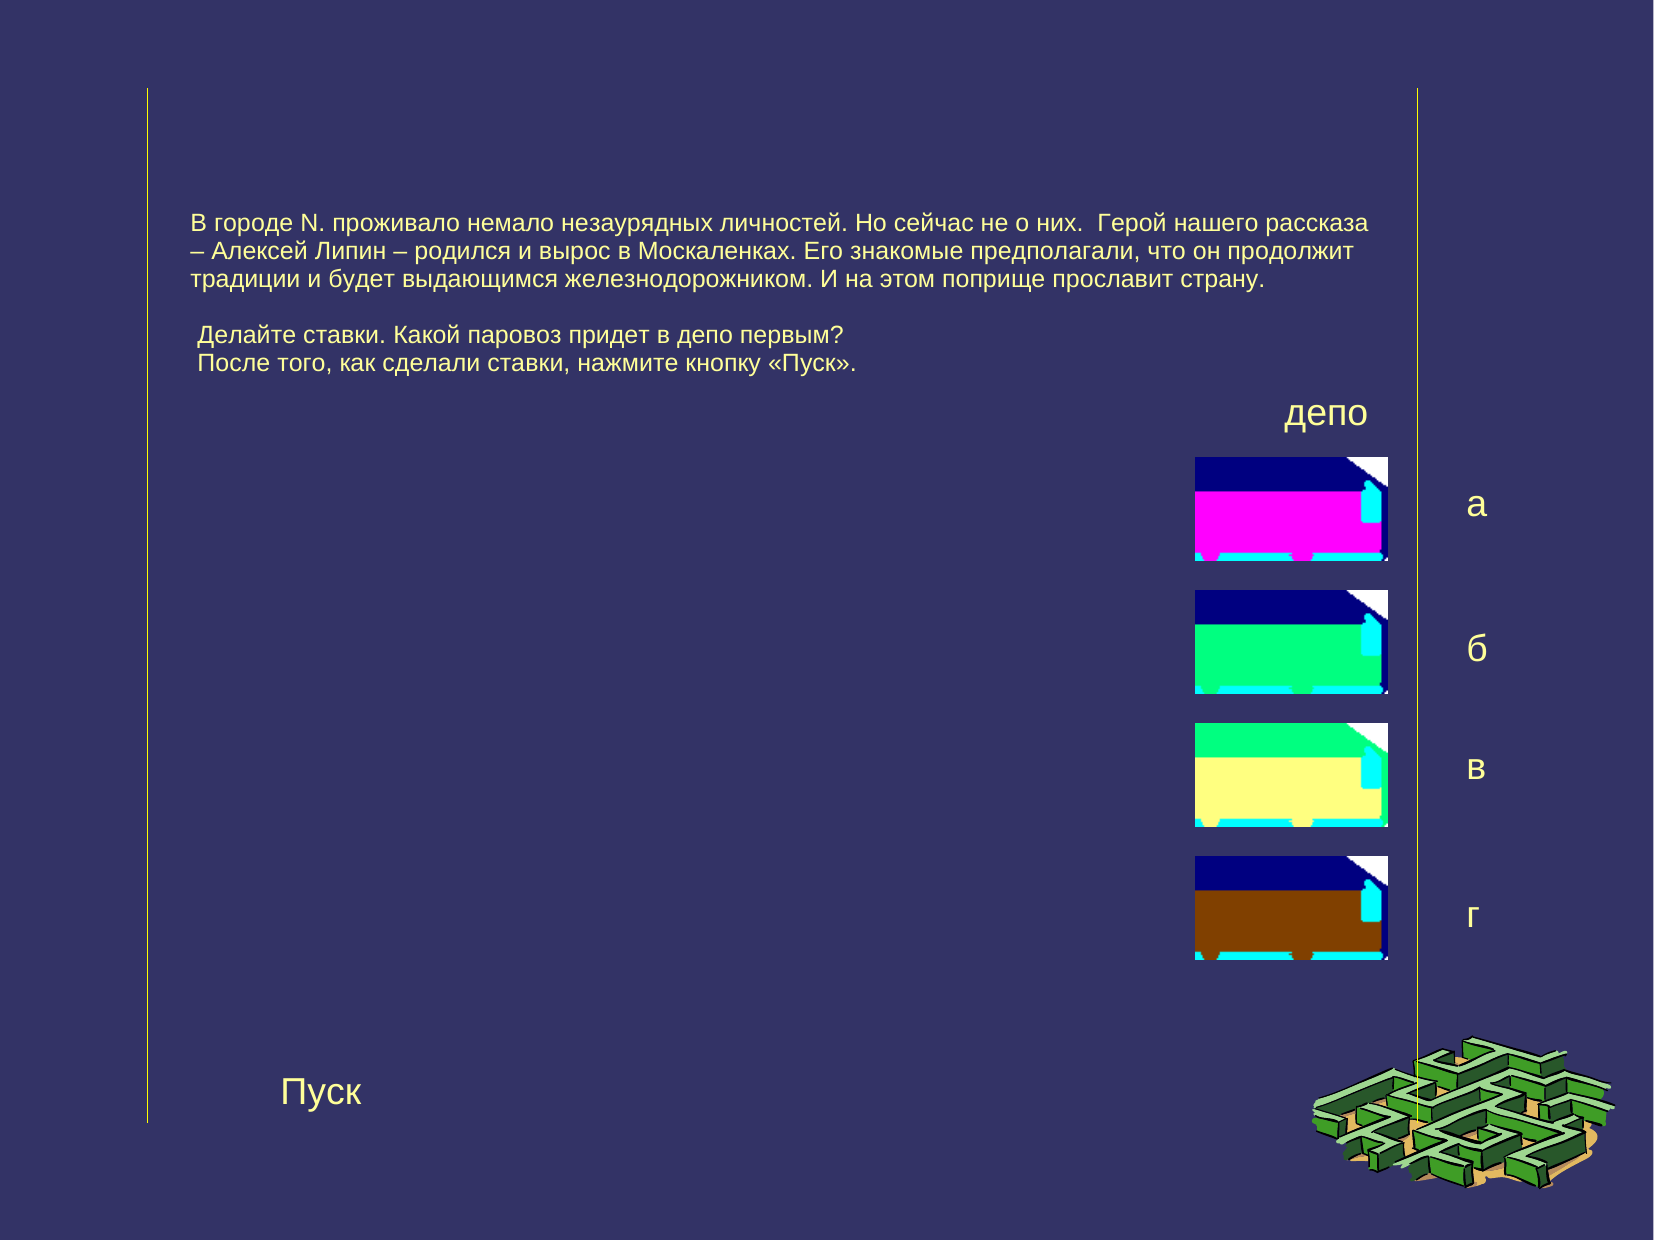

В городе N. проживало немало незаурядных личностей. Но сейчас не о них. Герой нашего рассказа – Алексей Липин – родился и вырос в Москаленках. Его знакомые предполагали, что он продолжит традиции и будет выдающимся железнодорожником. И на этом поприще прославит страну.
 Делайте ставки. Какой паровоз придет в депо первым?
 После того, как сделали ставки, нажмите кнопку «Пуск».
депо
а
б
в
г
Пуск